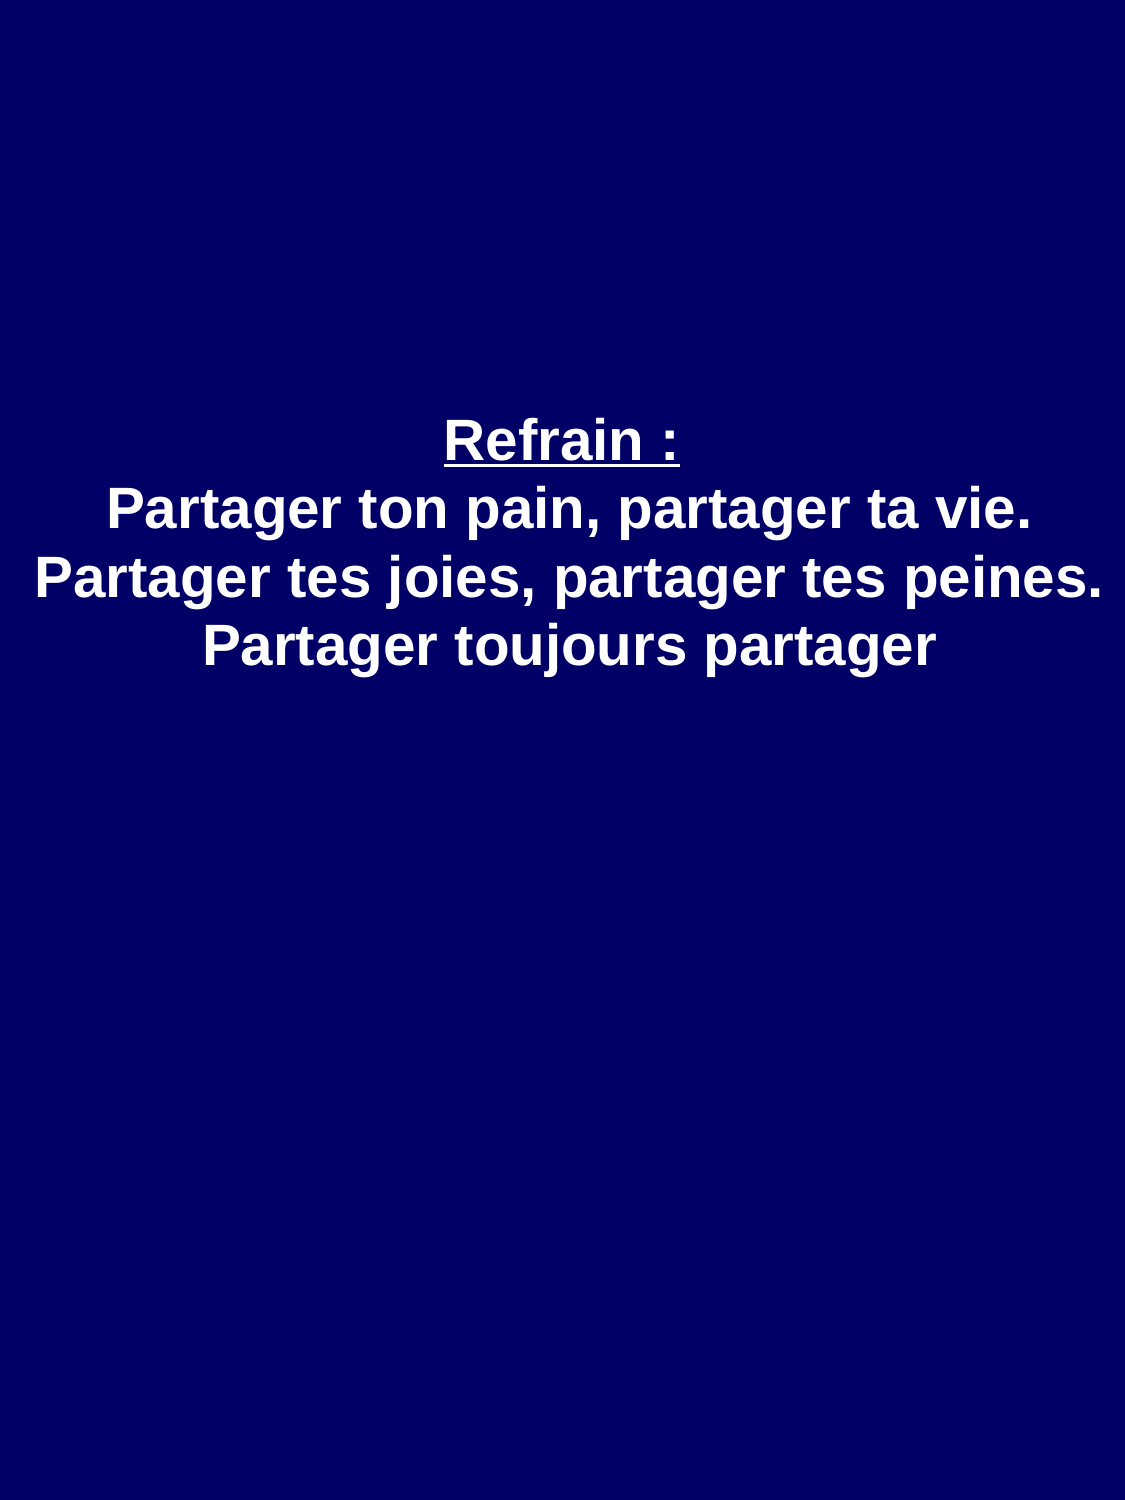

Refrain :
Partager ton pain, partager ta vie.
Partager tes joies, partager tes peines.
Partager toujours partager